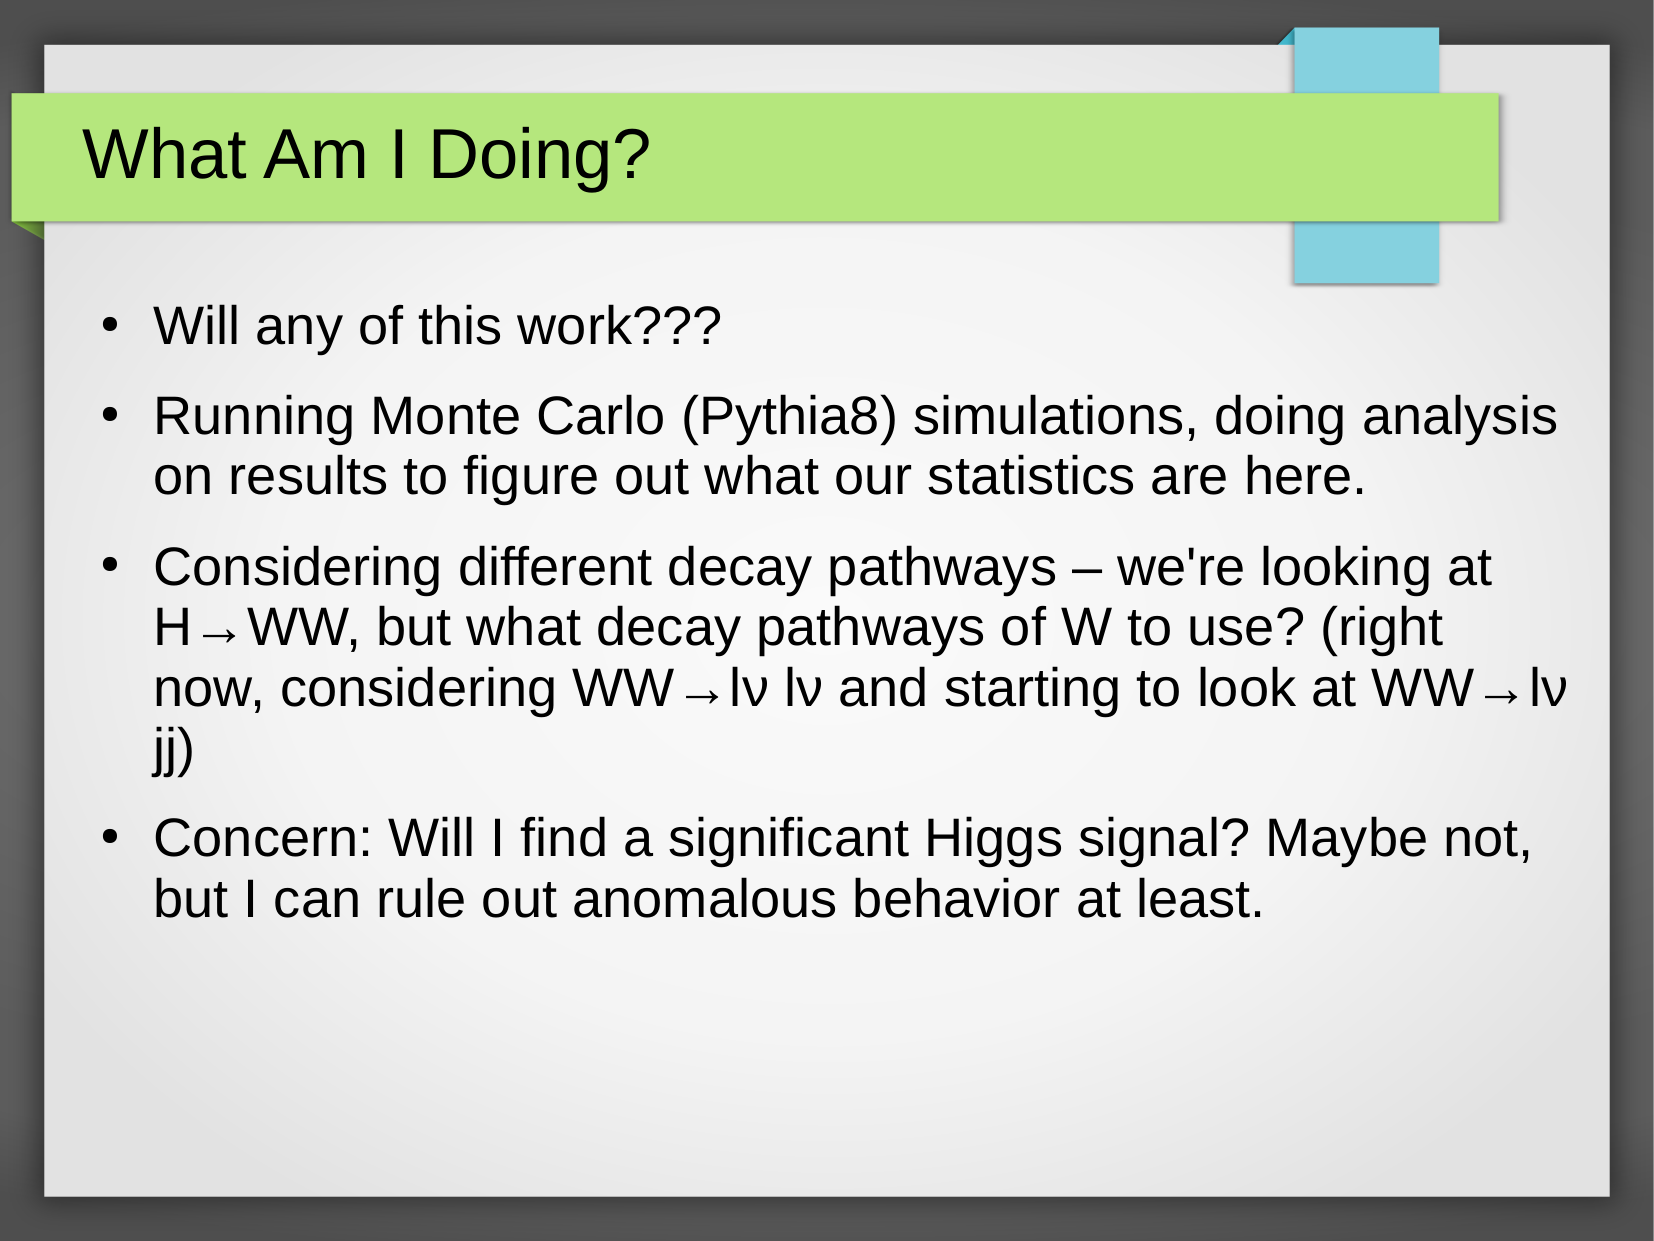

# What Am I Doing?
Will any of this work???
Running Monte Carlo (Pythia8) simulations, doing analysis on results to figure out what our statistics are here.
Considering different decay pathways – we're looking at H→WW, but what decay pathways of W to use? (right now, considering WW→lν lν and starting to look at WW→lν jj)
Concern: Will I find a significant Higgs signal? Maybe not, but I can rule out anomalous behavior at least.